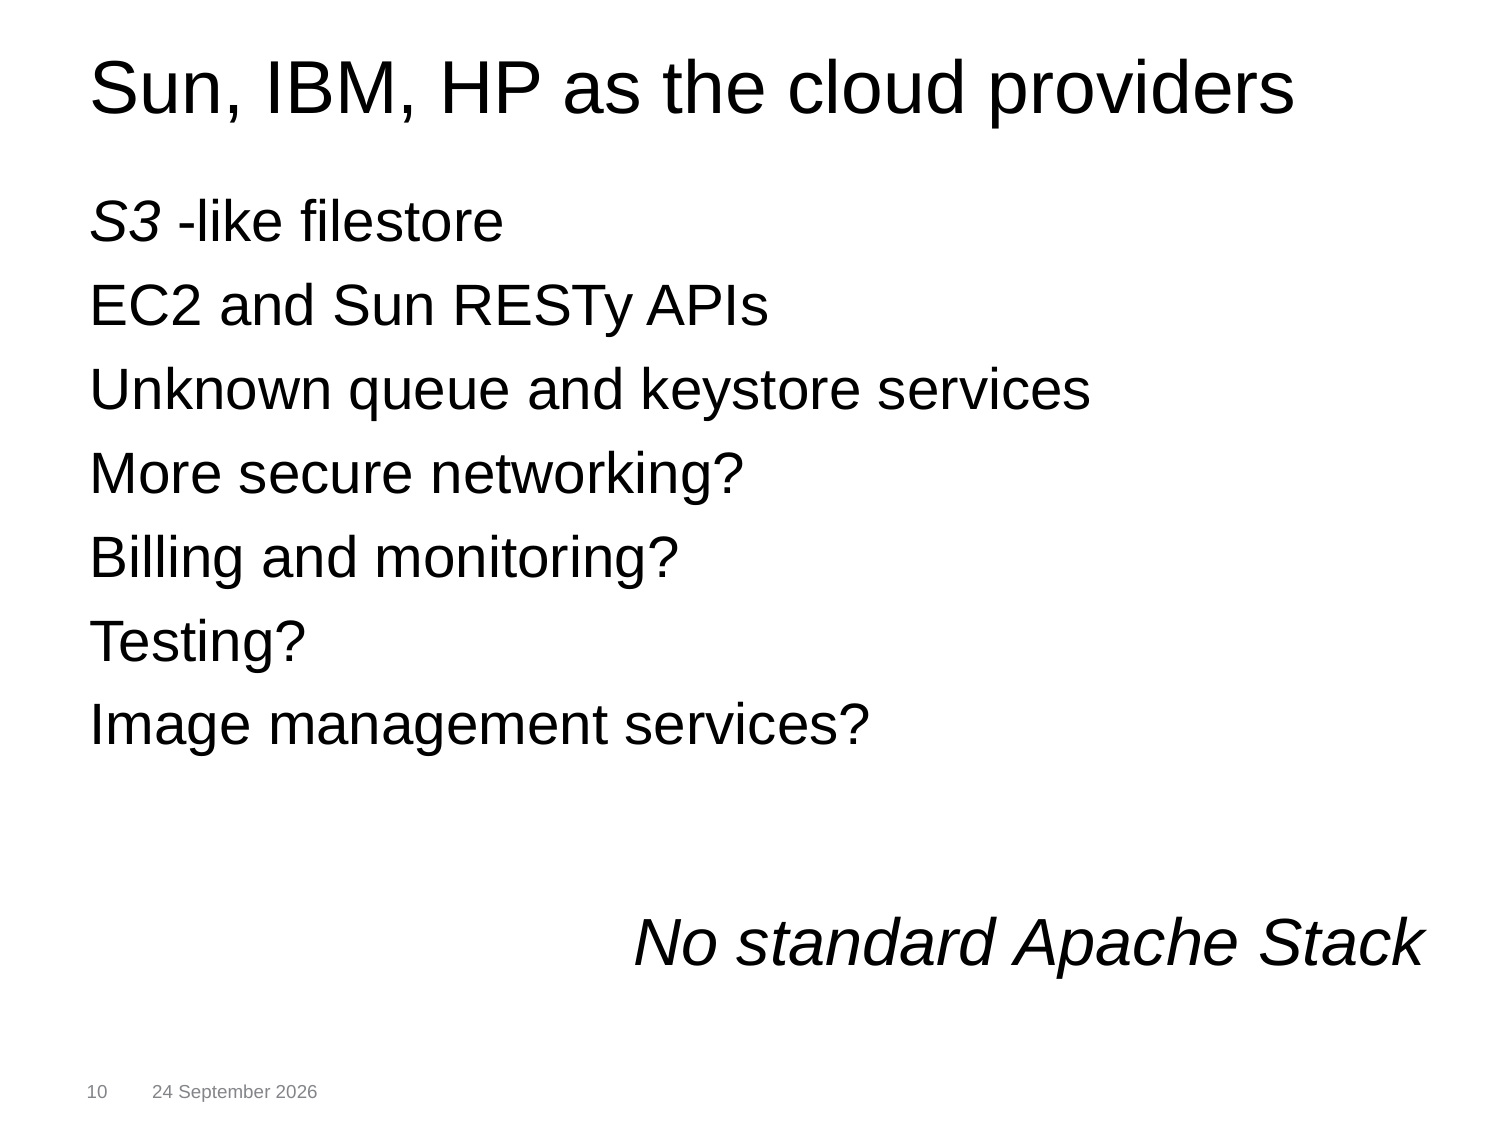

# Sun, IBM, HP as the cloud providers
S3 -like filestore
EC2 and Sun RESTy APIs
Unknown queue and keystore services
More secure networking?
Billing and monitoring?
Testing?
Image management services?
No standard Apache Stack